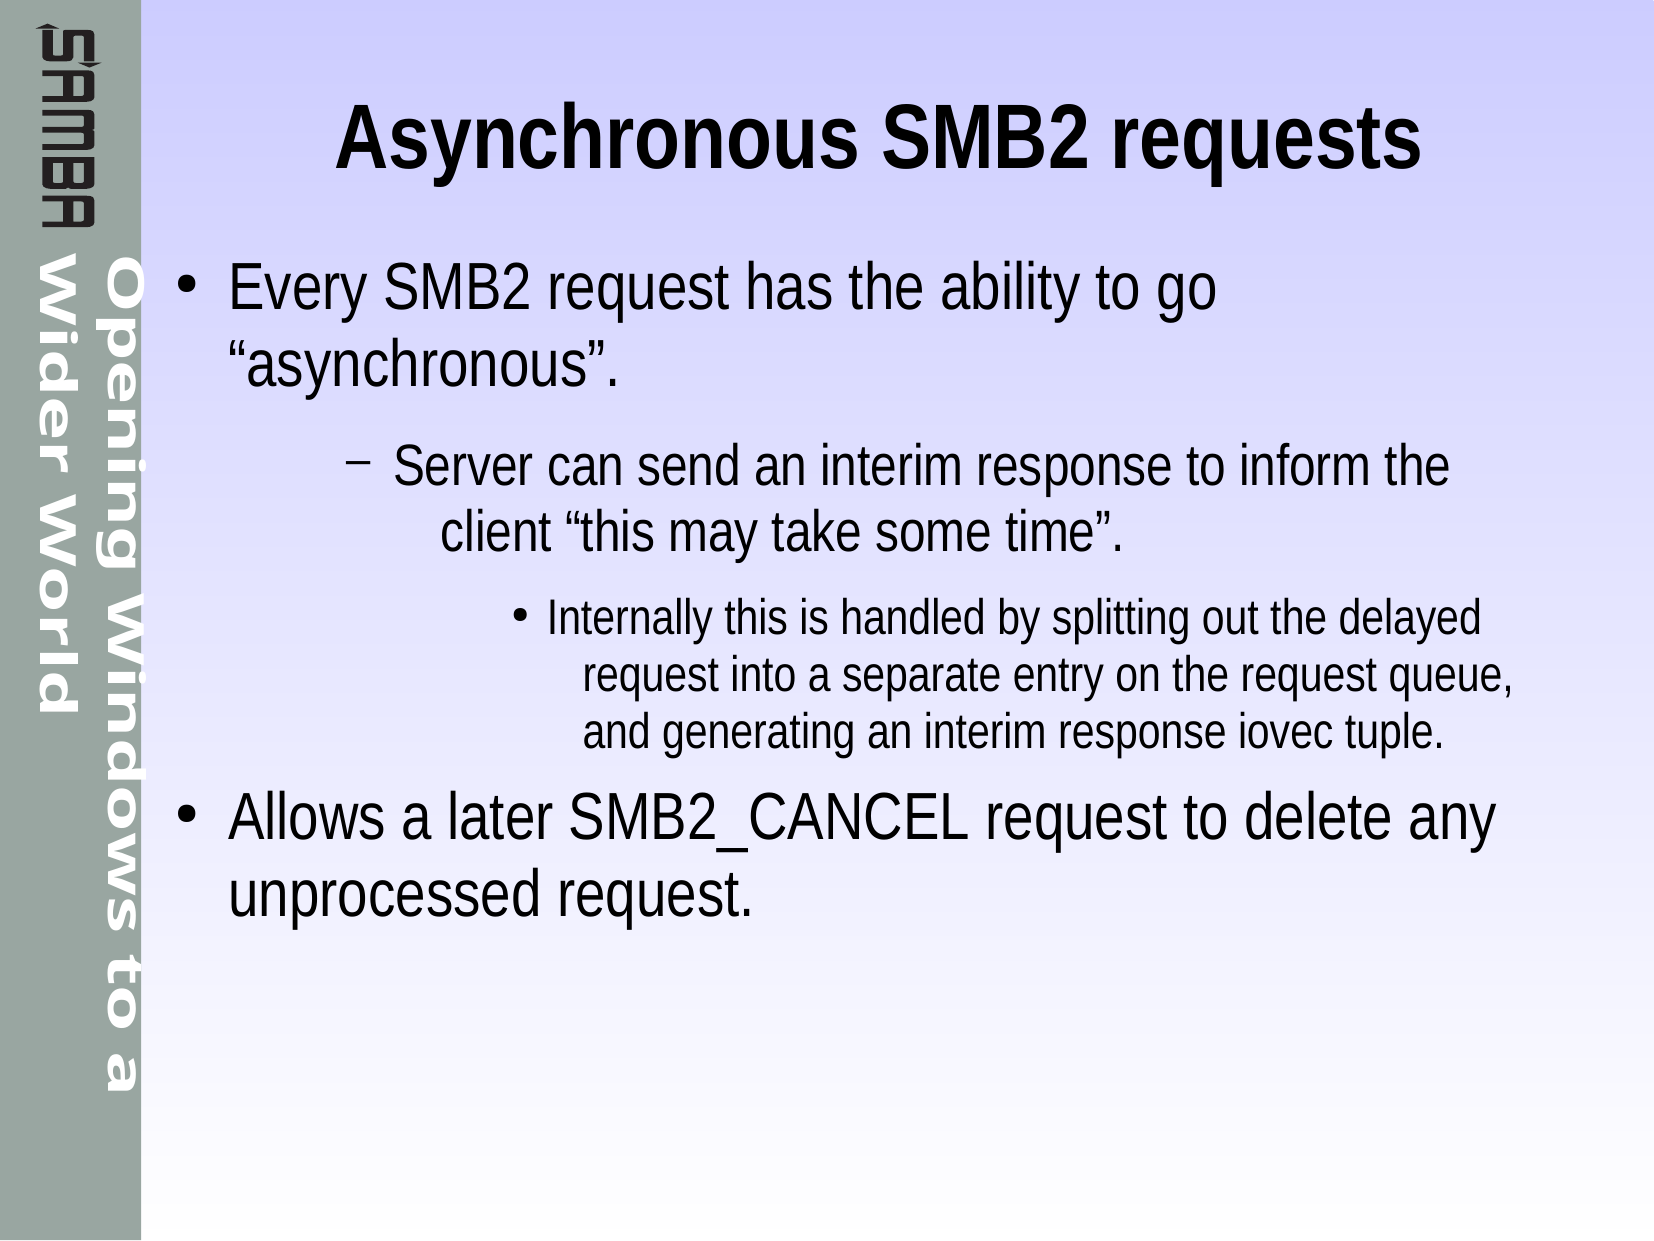

# Asynchronous SMB2 requests
Every SMB2 request has the ability to go “asynchronous”.
Server can send an interim response to inform the client “this may take some time”.
Internally this is handled by splitting out the delayed request into a separate entry on the request queue, and generating an interim response iovec tuple.
Allows a later SMB2_CANCEL request to delete any unprocessed request.